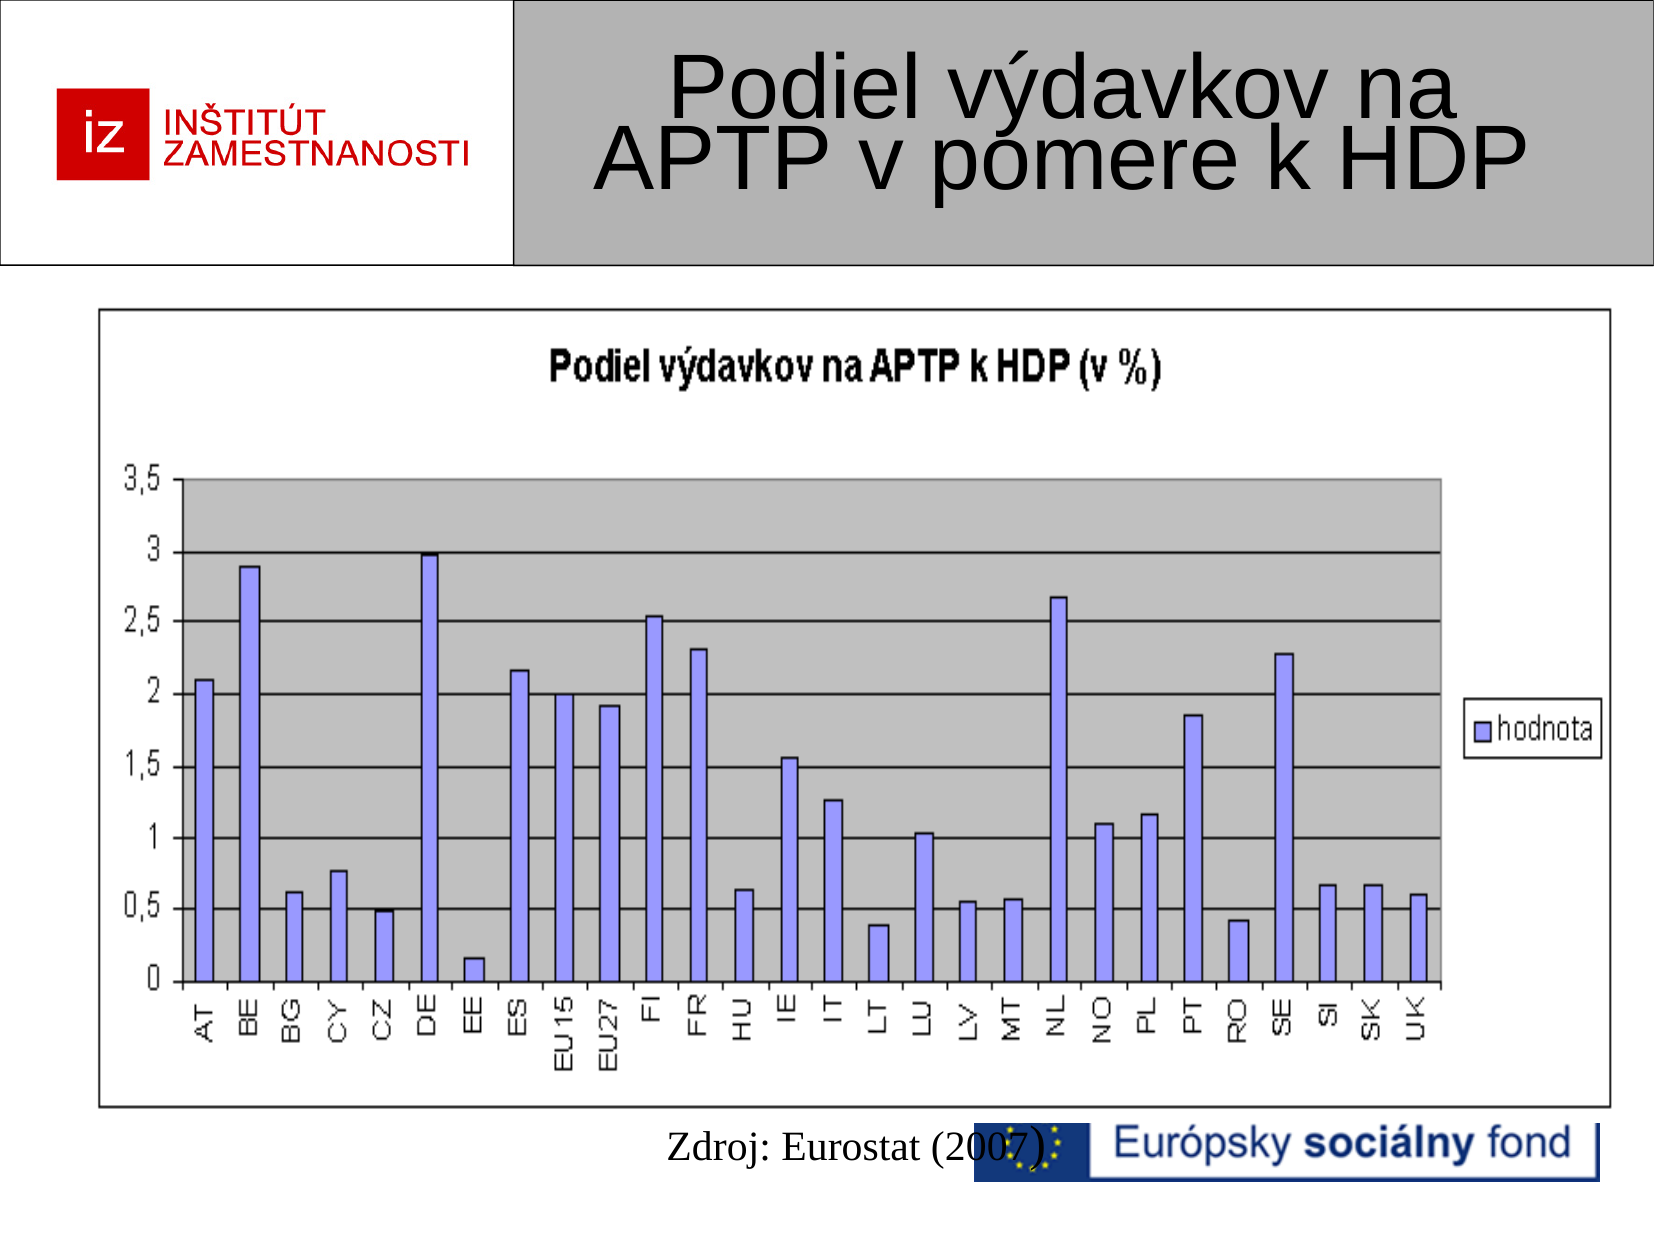

Podiel výdavkov na APTP v pomere k HDP
Zdroj: Eurostat (2007)‏
#